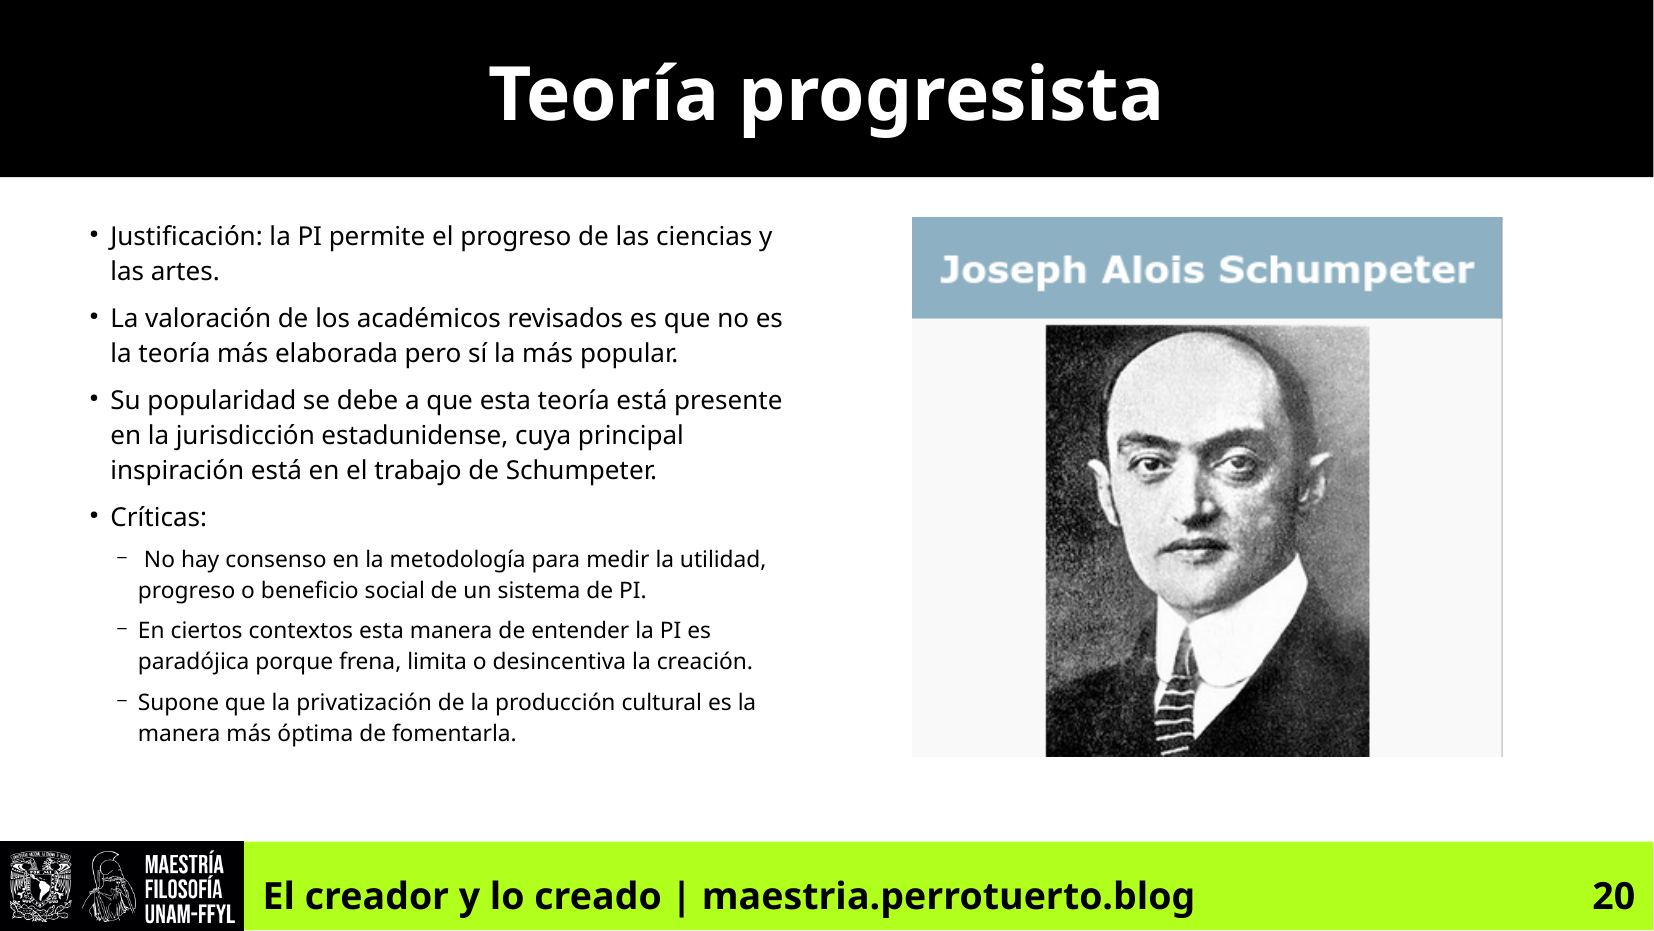

# Teoría progresista
Justificación: la PI permite el progreso de las ciencias y las artes.
La valoración de los académicos revisados es que no es la teoría más elaborada pero sí la más popular.
Su popularidad se debe a que esta teoría está presente en la jurisdicción estadunidense, cuya principal inspiración está en el trabajo de Schumpeter.
Críticas:
 No hay consenso en la metodología para medir la utilidad, progreso o beneficio social de un sistema de PI.
En ciertos contextos esta manera de entender la PI es paradójica porque frena, limita o desincentiva la creación.
Supone que la privatización de la producción cultural es la manera más óptima de fomentarla.